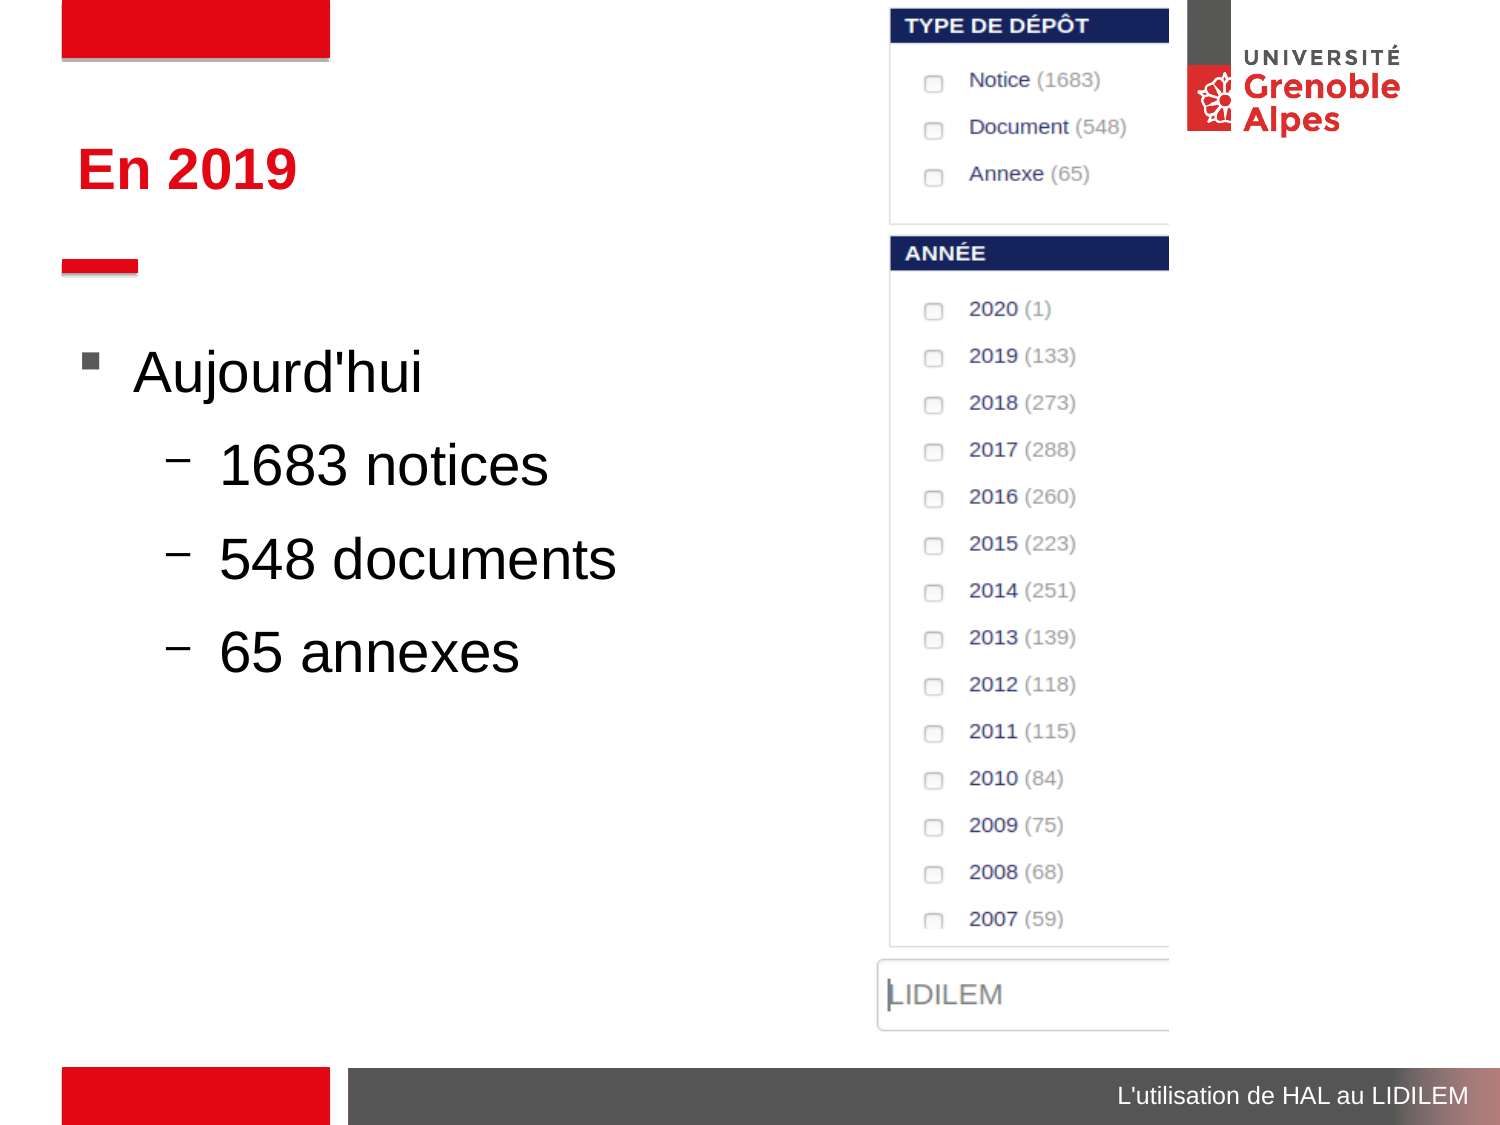

# En 2019
Aujourd'hui
1683 notices
548 documents
65 annexes
L'utilisation de HAL au LIDILEM